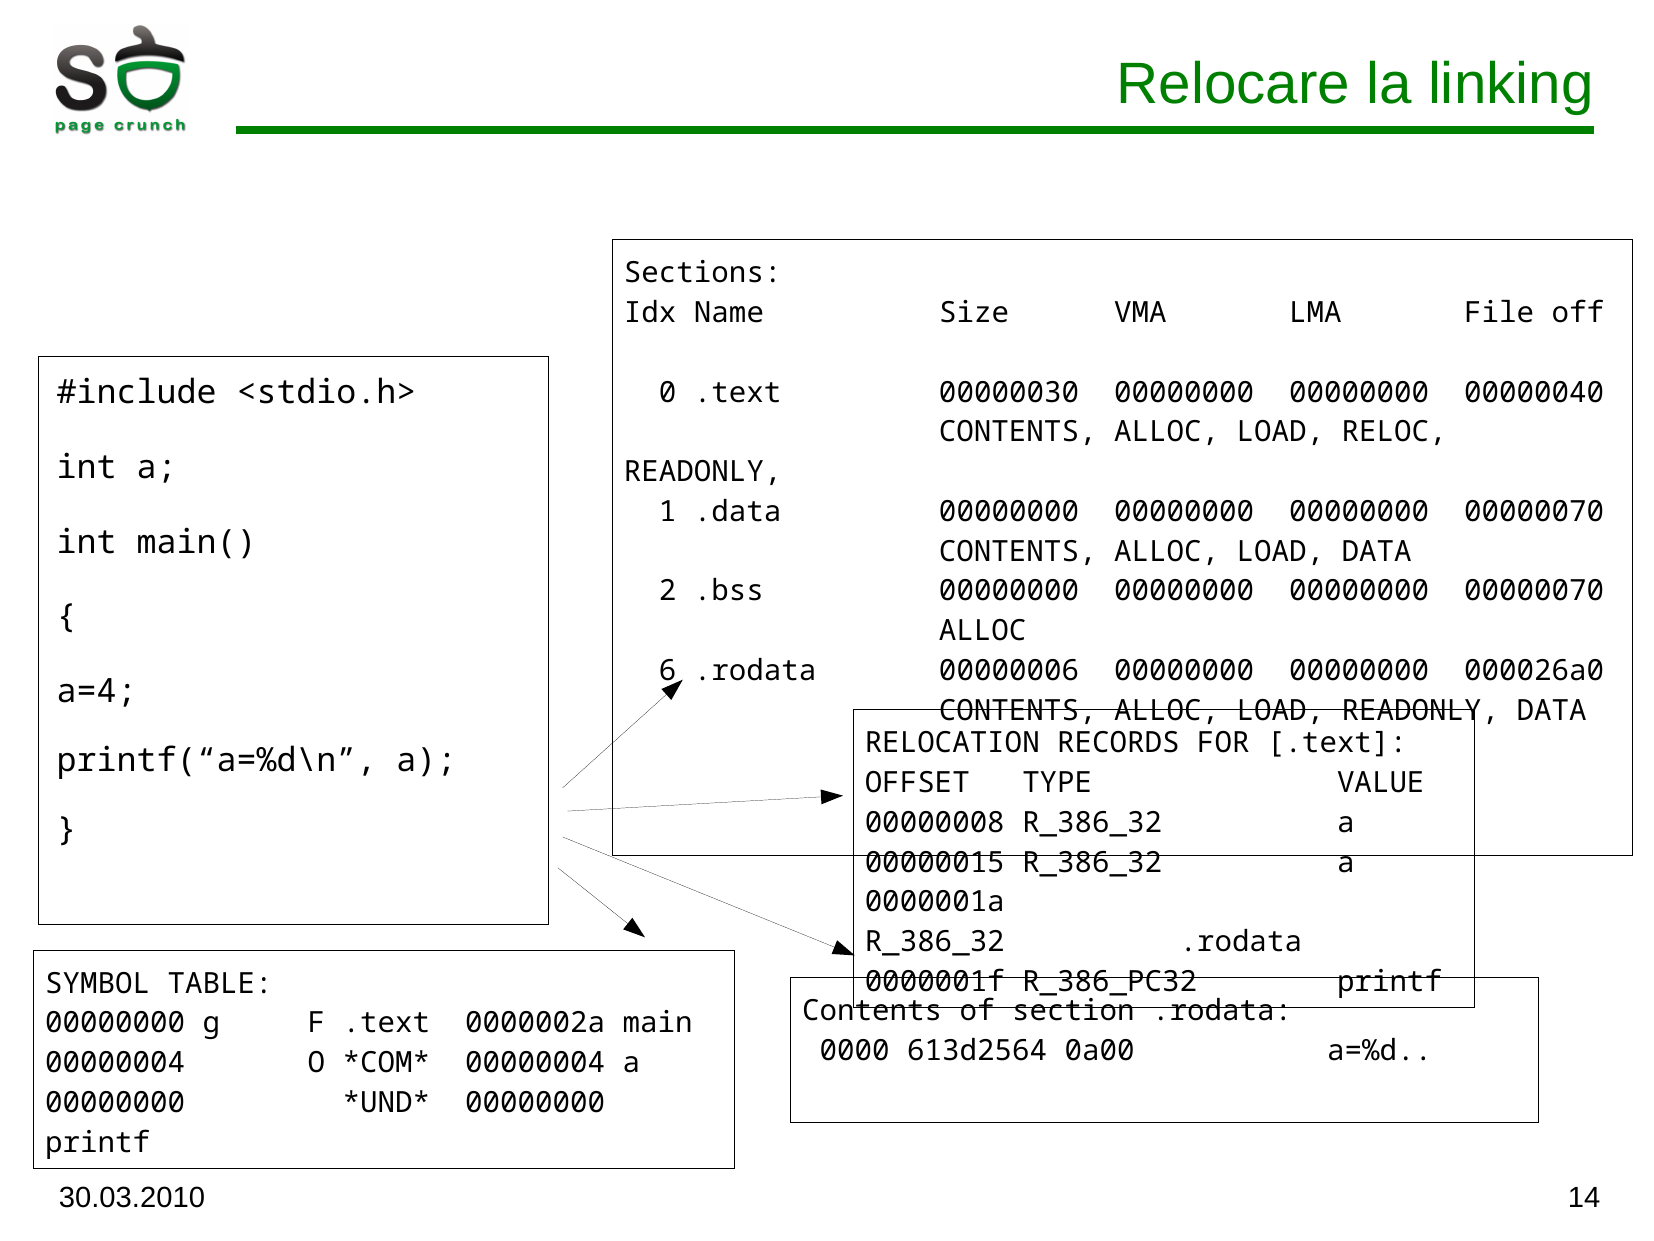

# Relocare la linking
Sections:
Idx Name Size VMA LMA File off
 0 .text 00000030 00000000 00000000 00000040
 CONTENTS, ALLOC, LOAD, RELOC, READONLY,
 1 .data 00000000 00000000 00000000 00000070
 CONTENTS, ALLOC, LOAD, DATA
 2 .bss 00000000 00000000 00000000 00000070
 ALLOC
 6 .rodata 00000006 00000000 00000000 000026a0
 CONTENTS, ALLOC, LOAD, READONLY, DATA
#include <stdio.h>
int a;
int main()
{
a=4;
printf(“a=%d\n”, a);
}
RELOCATION RECORDS FOR [.text]:
OFFSET TYPE VALUE
00000008 R_386_32 a
00000015 R_386_32 a
0000001a R_386_32 .rodata
0000001f R_386_PC32 printf
SYMBOL TABLE:
00000000 g F .text 0000002a main
00000004 O *COM* 00000004 a
00000000 *UND* 00000000 printf
Contents of section .rodata:
 0000 613d2564 0a00 a=%d..
30.03.2010
14